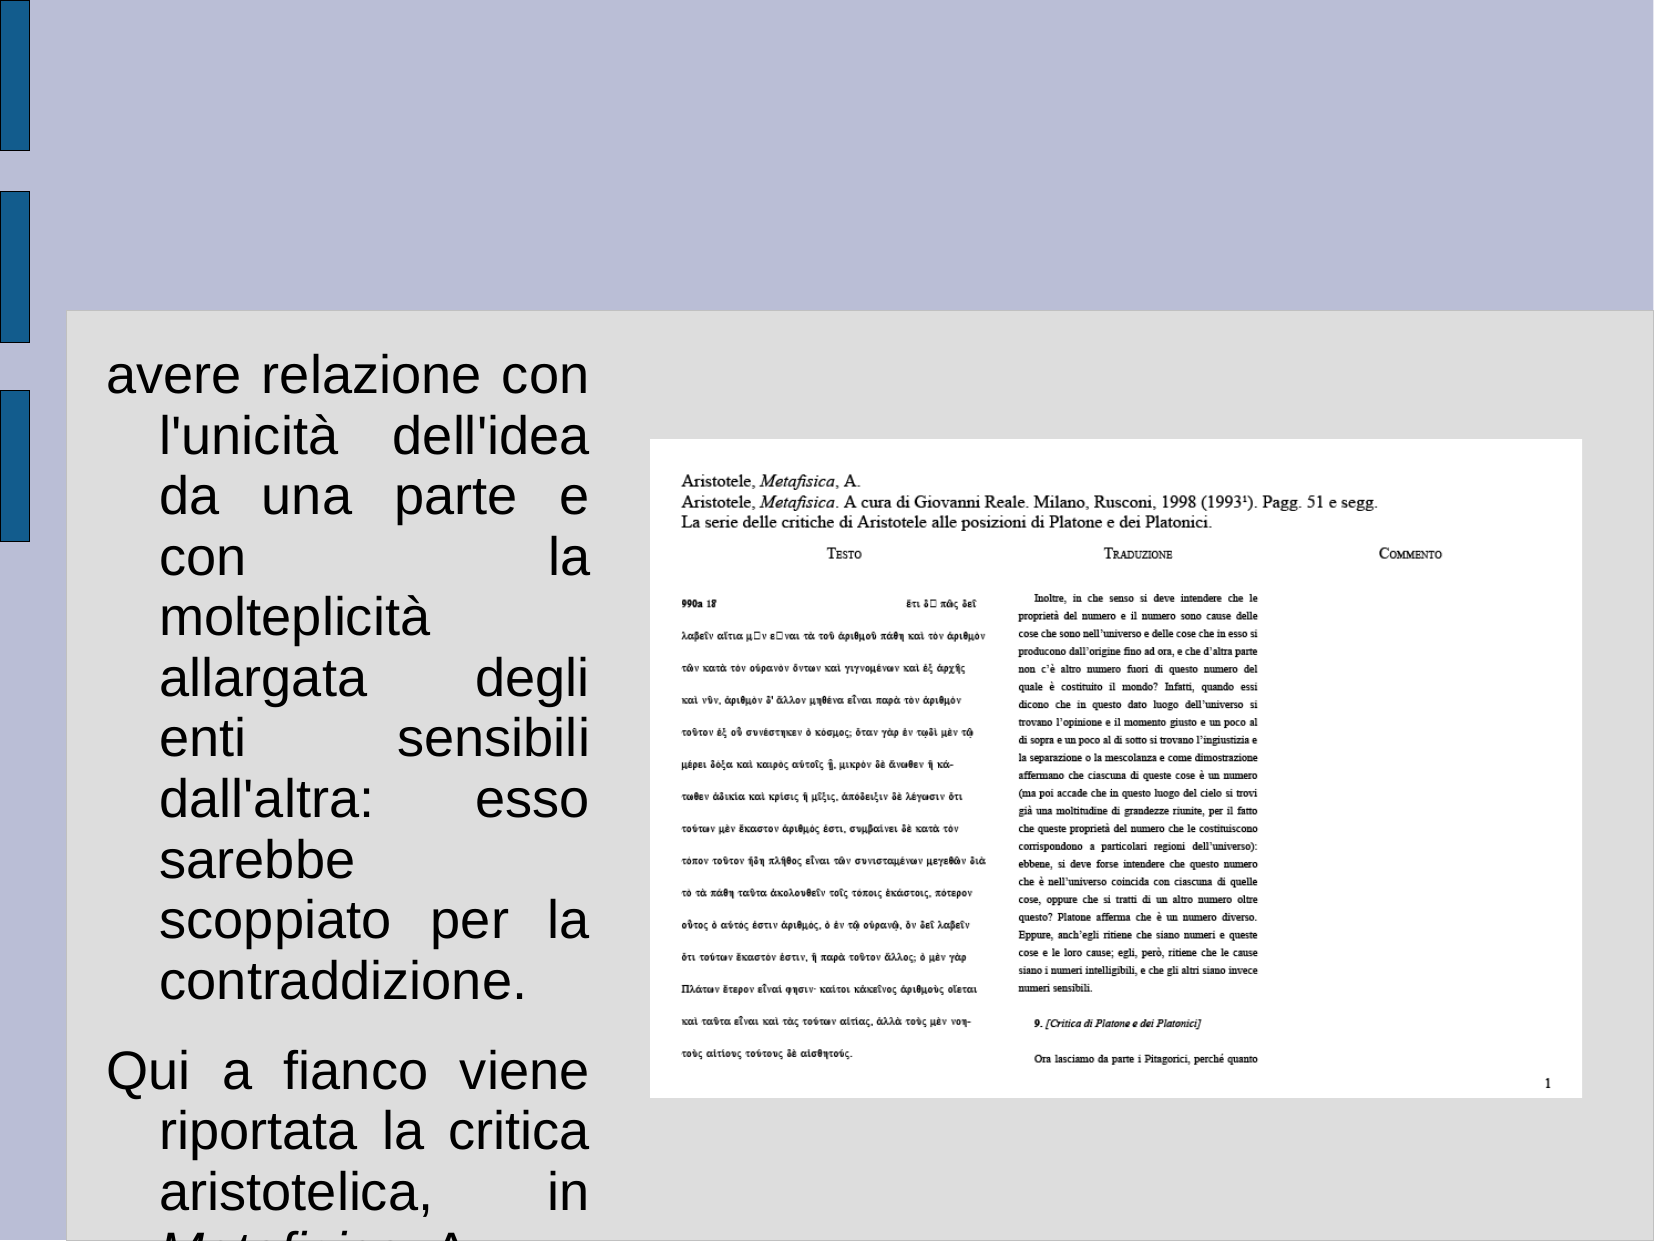

#
avere relazione con l'unicità dell'idea da una parte e con la molteplicità allargata degli enti sensibili dall'altra: esso sarebbe scoppiato per la contraddizione.
Qui a fianco viene riportata la critica aristotelica, in Metafisica, A.